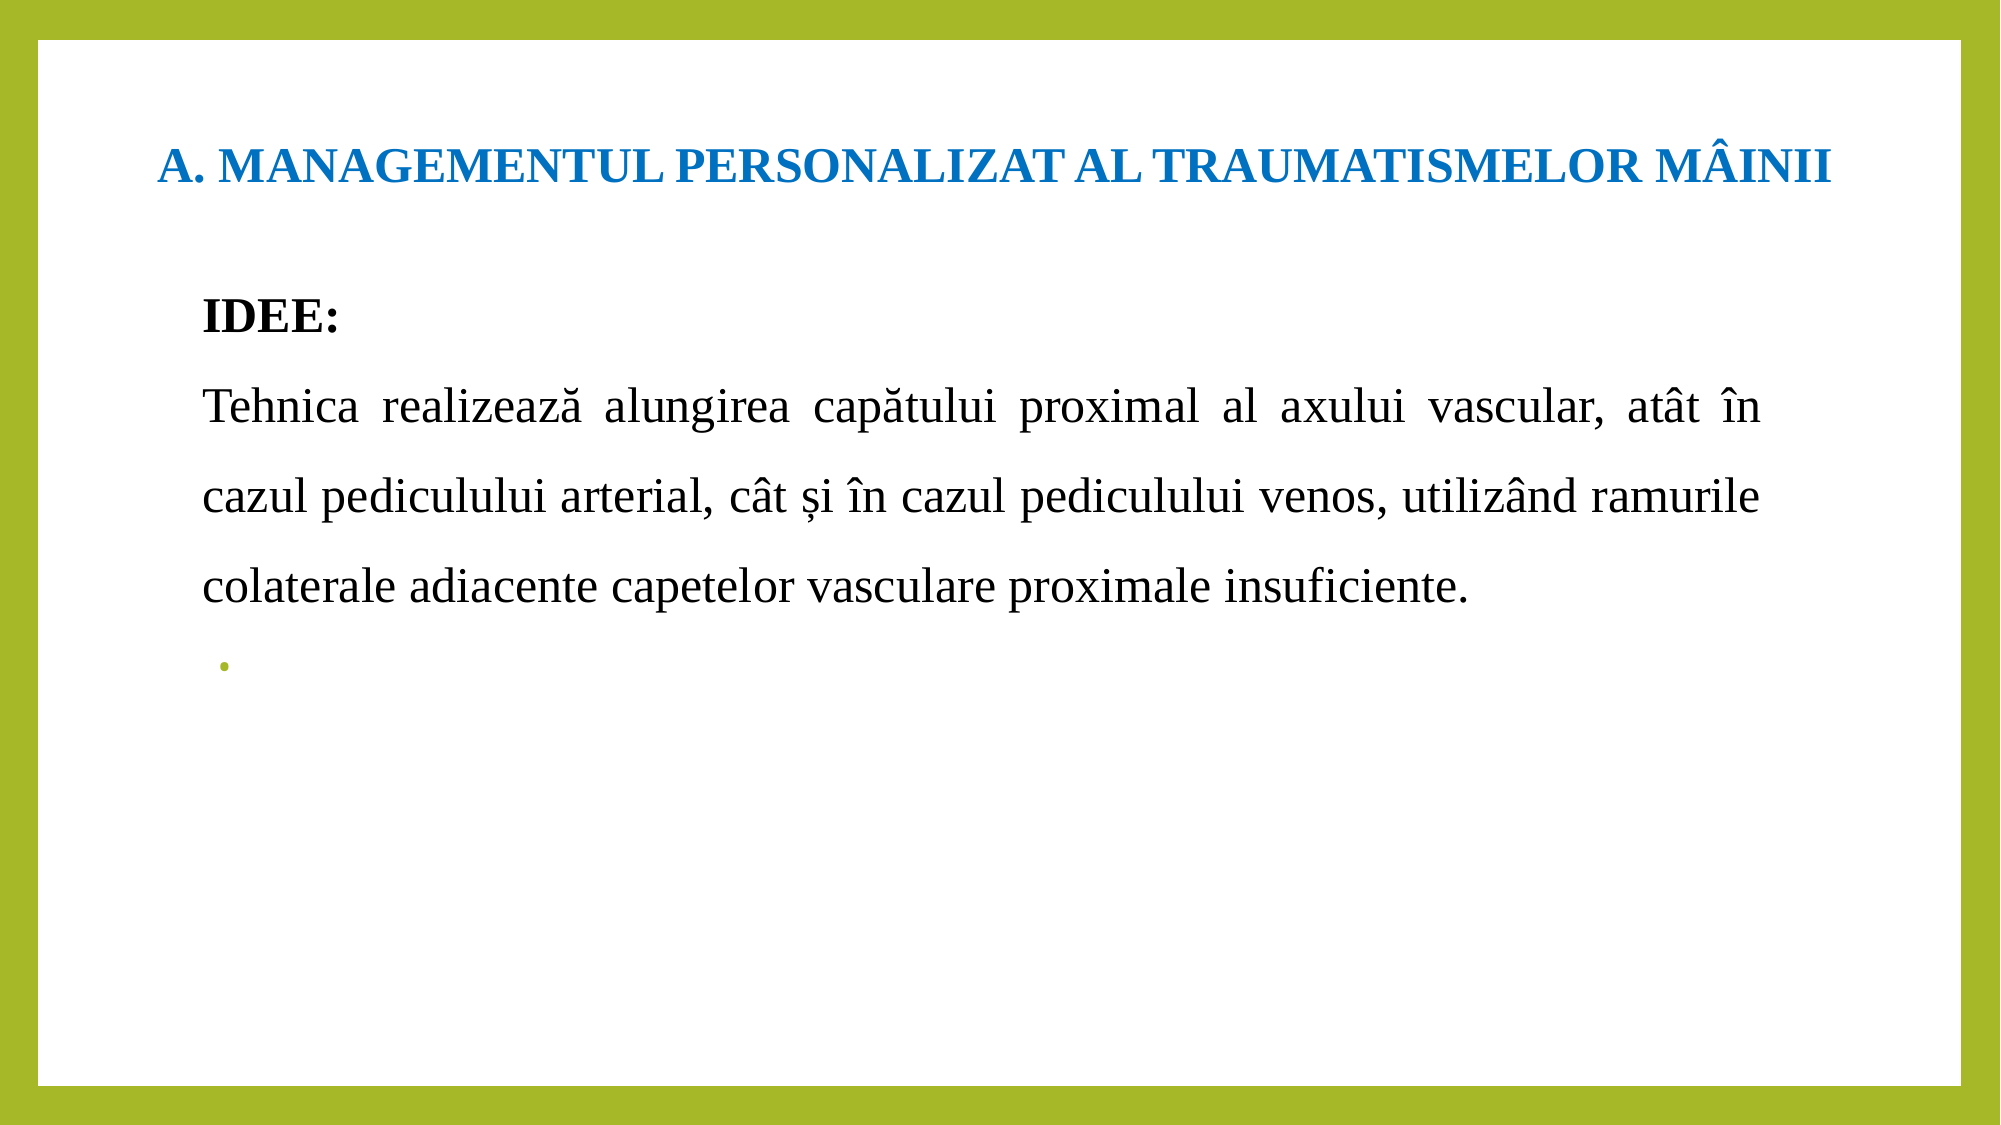

# A. MANAGEMENTUL PERSONALIZAT AL TRAUMATISMELOR MÂINII
IDEE:
Tehnica realizează alungirea capătului proximal al axului vascular, atât în cazul pediculului arterial, cât și în cazul pediculului venos, utilizând ramurile colaterale adiacente capetelor vasculare proximale insuficiente.